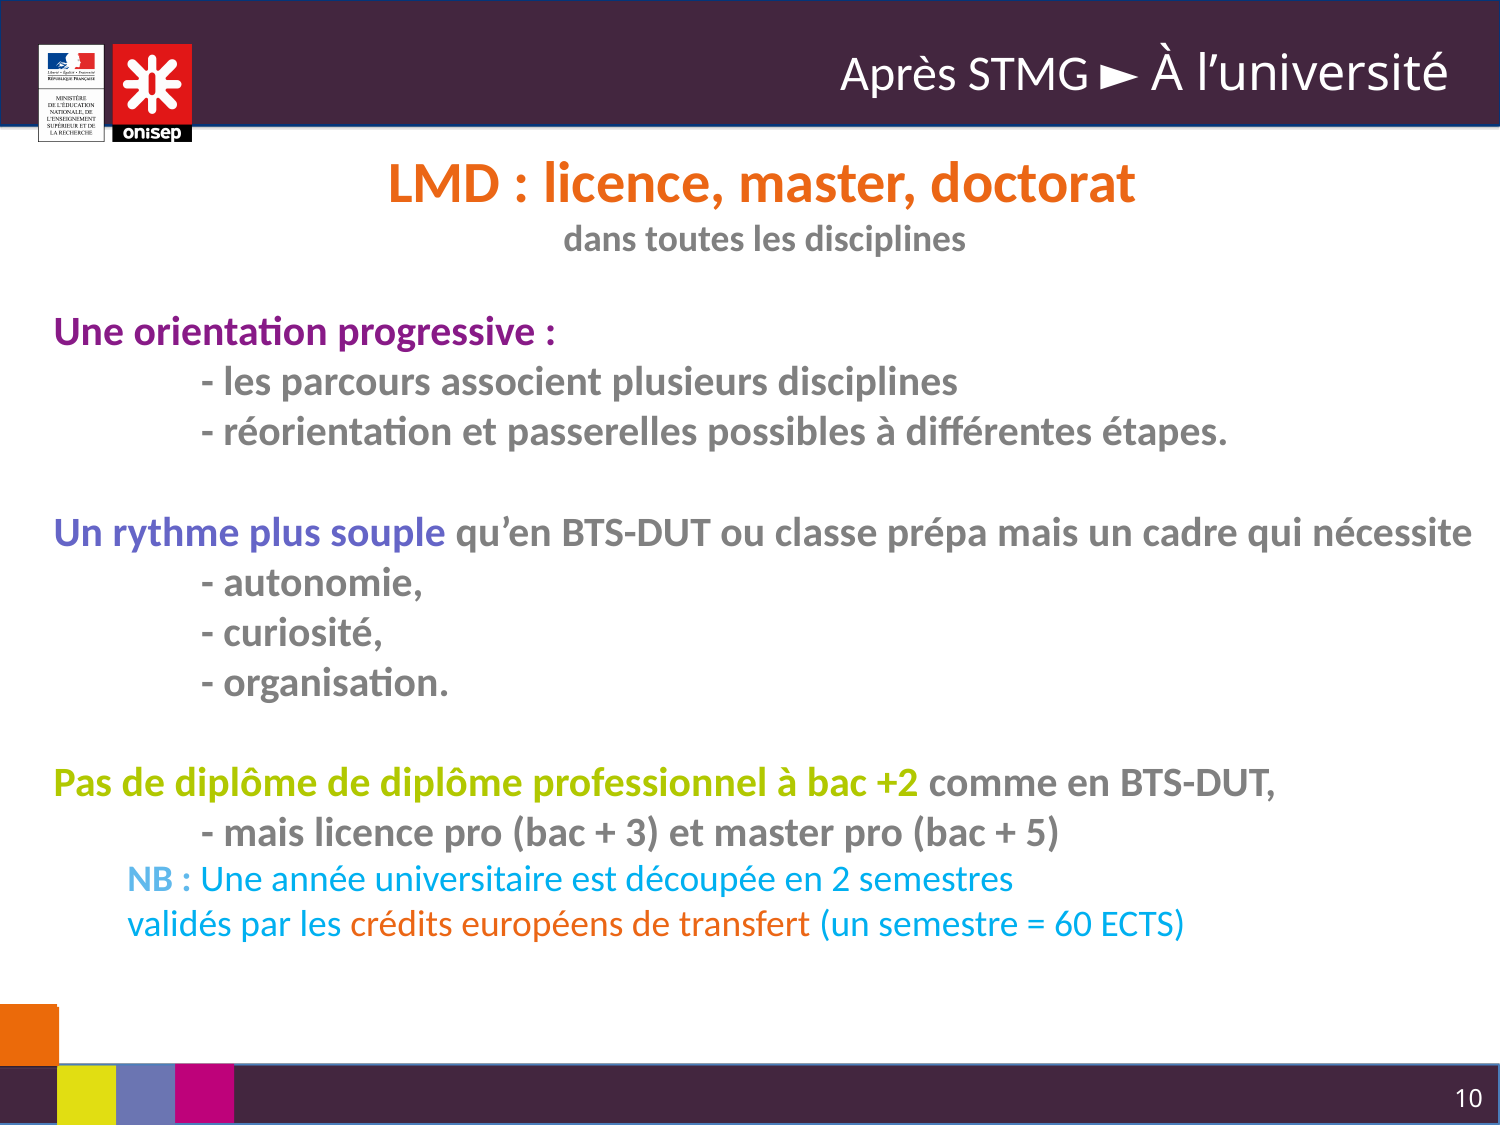

Après STMG ► À l’université
LMD : licence, master, doctorat
dans toutes les disciplines
Une orientation progressive :
		- les parcours associent plusieurs disciplines
		- réorientation et passerelles possibles à différentes étapes.
Un rythme plus souple qu’en BTS-DUT ou classe prépa mais un cadre qui nécessite
		- autonomie,
		- curiosité,
		- organisation.
Pas de diplôme de diplôme professionnel à bac +2 comme en BTS-DUT,
		- mais licence pro (bac + 3) et master pro (bac + 5)
	NB : Une année universitaire est découpée en 2 semestres
	validés par les crédits européens de transfert (un semestre = 60 ECTS)